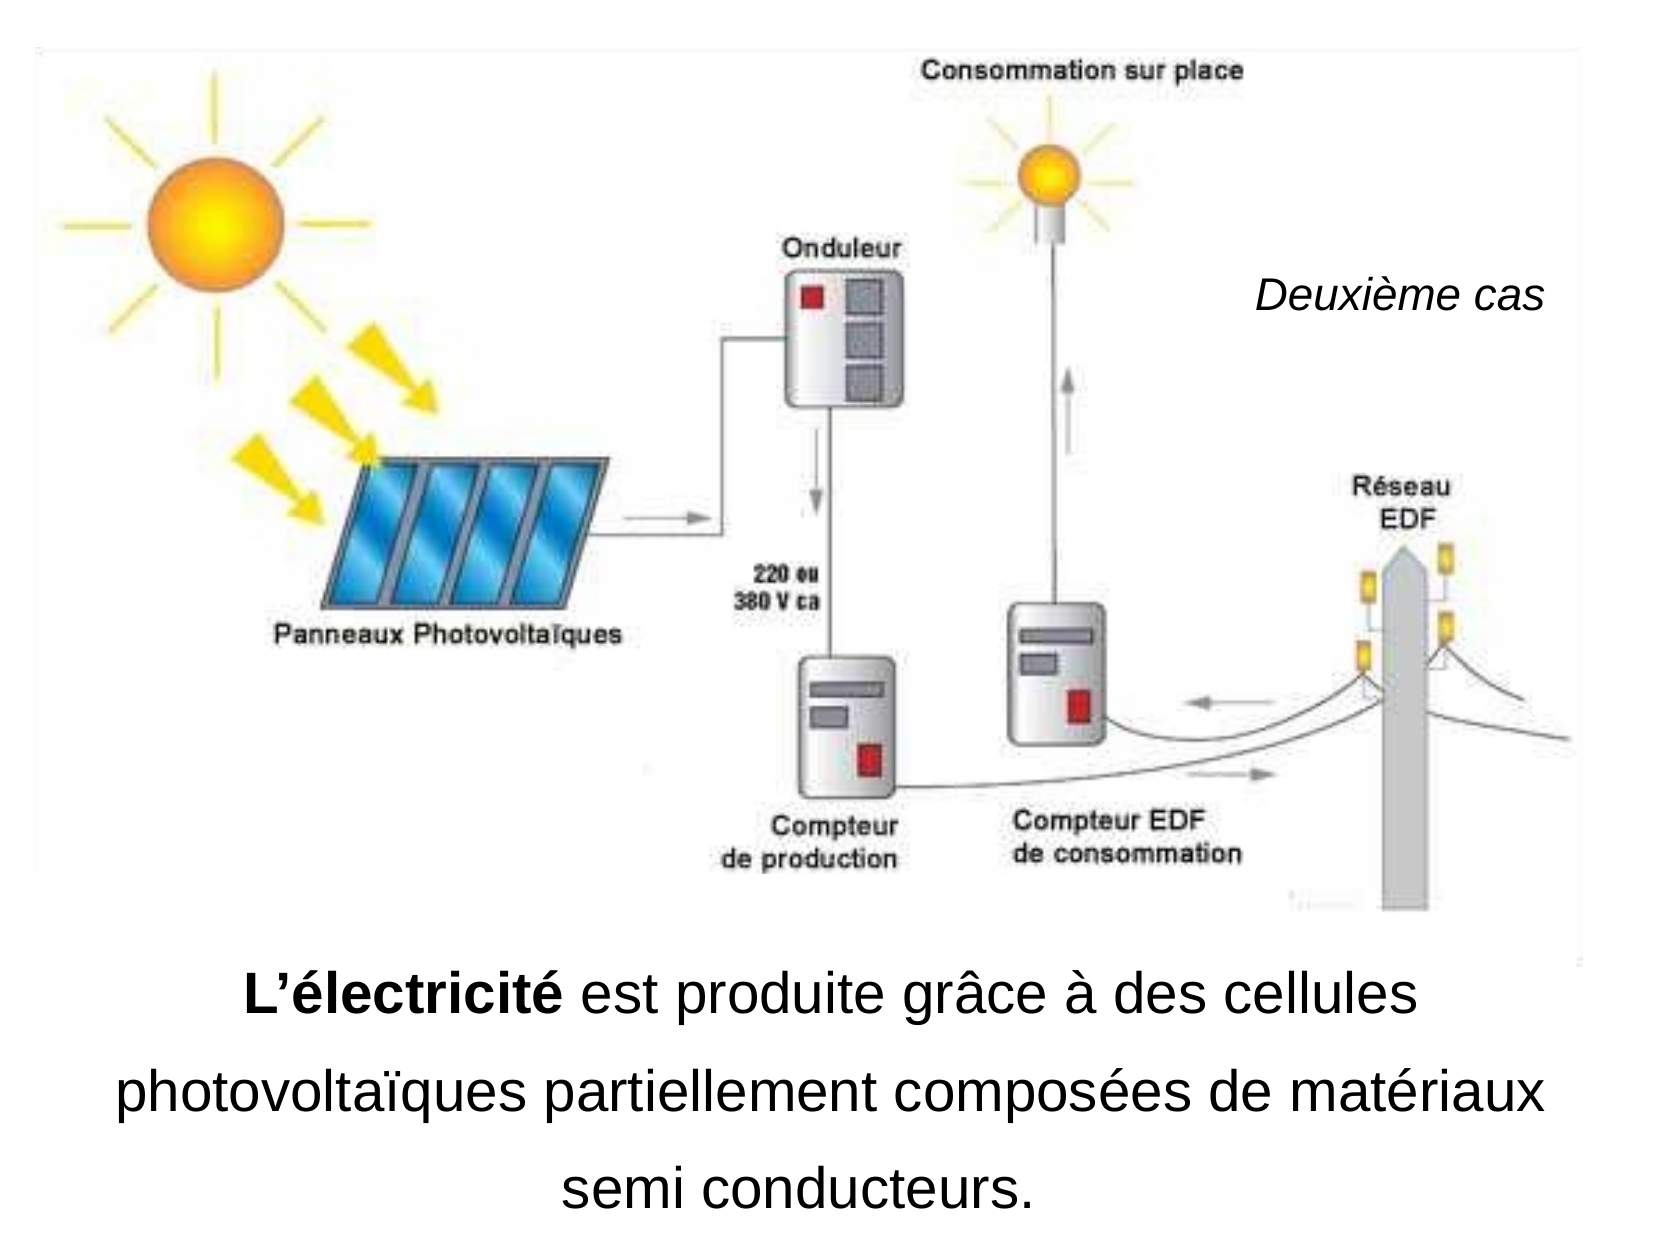

Deuxième cas
L’électricité est produite grâce à des cellules photovoltaïques partiellement composées de matériaux semi conducteurs.